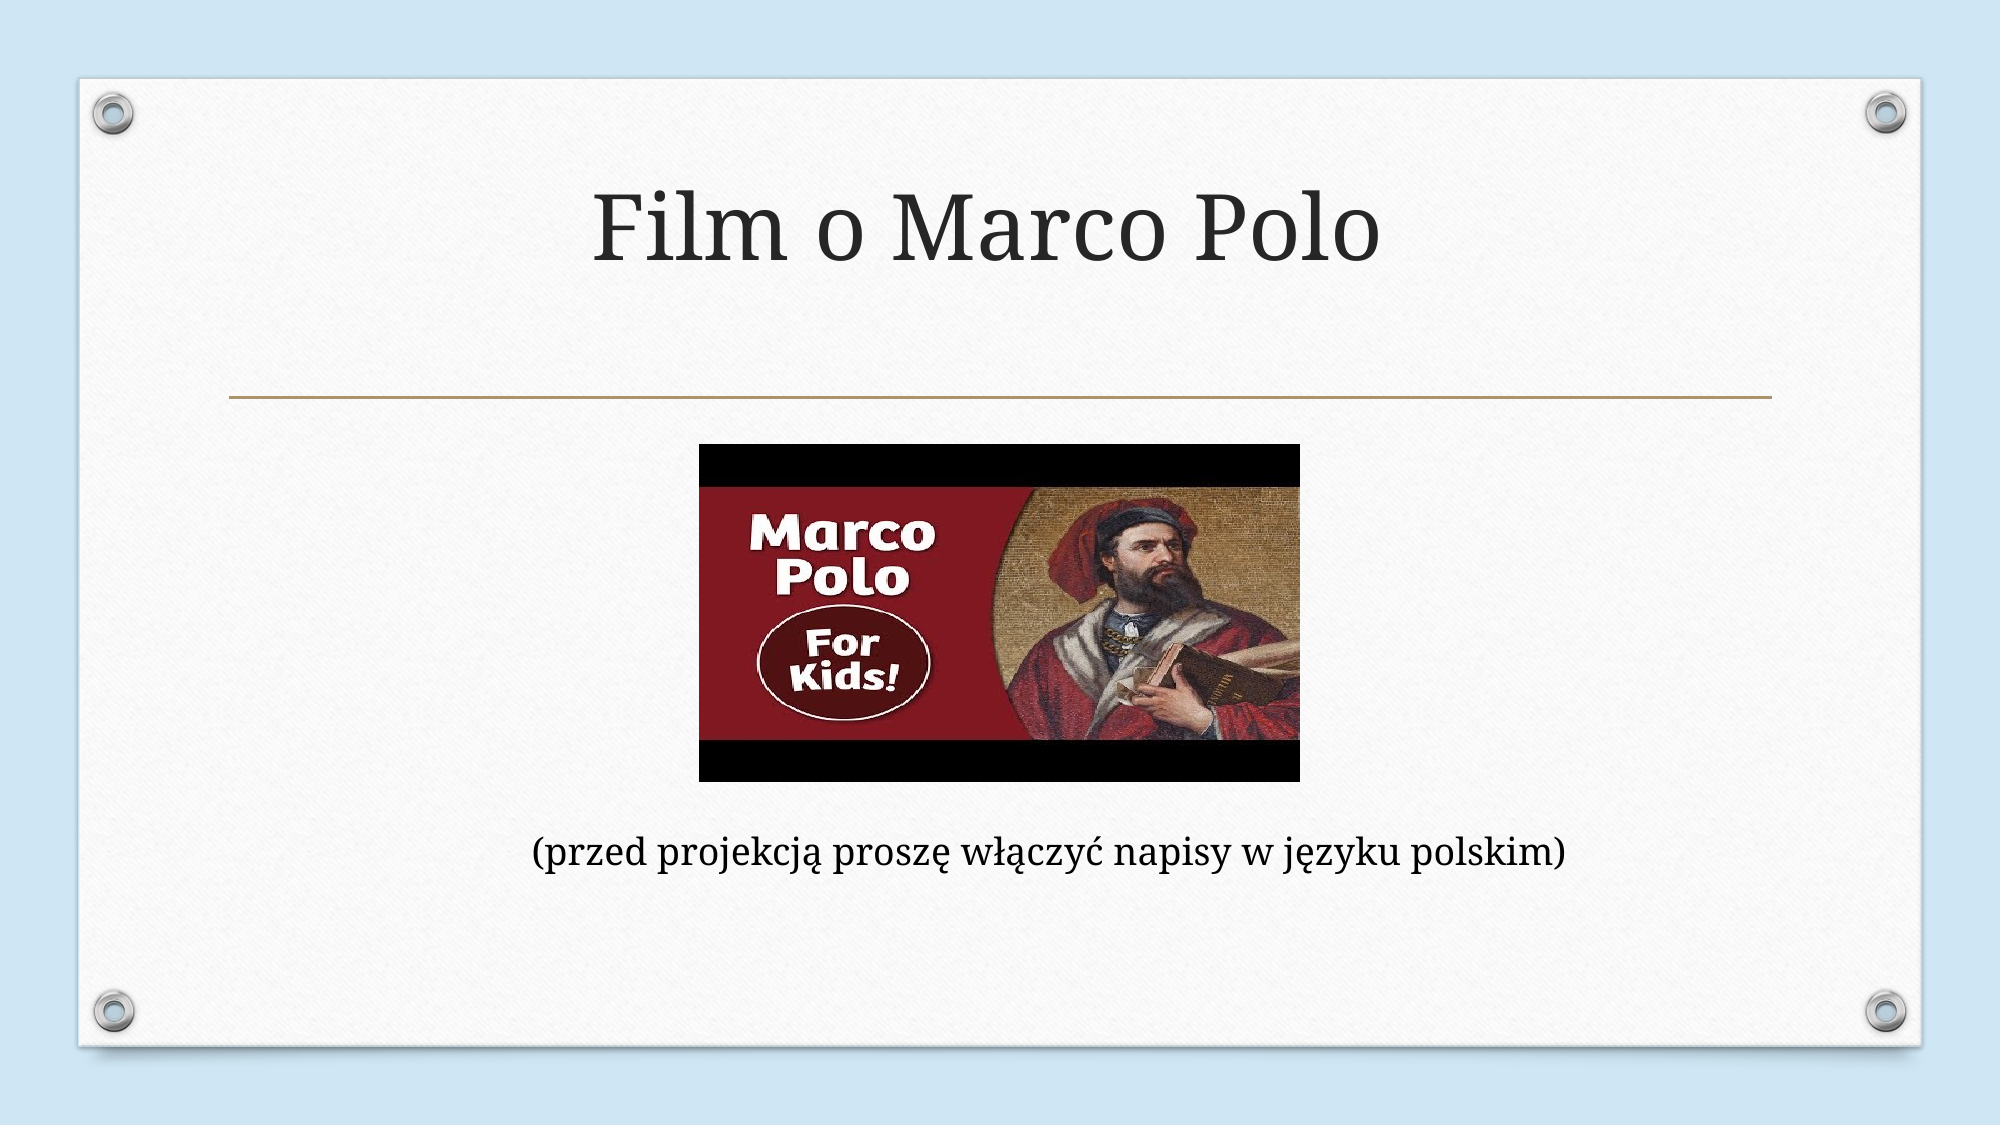

# Film o Marco Polo
(przed projekcją proszę włączyć napisy w języku polskim)